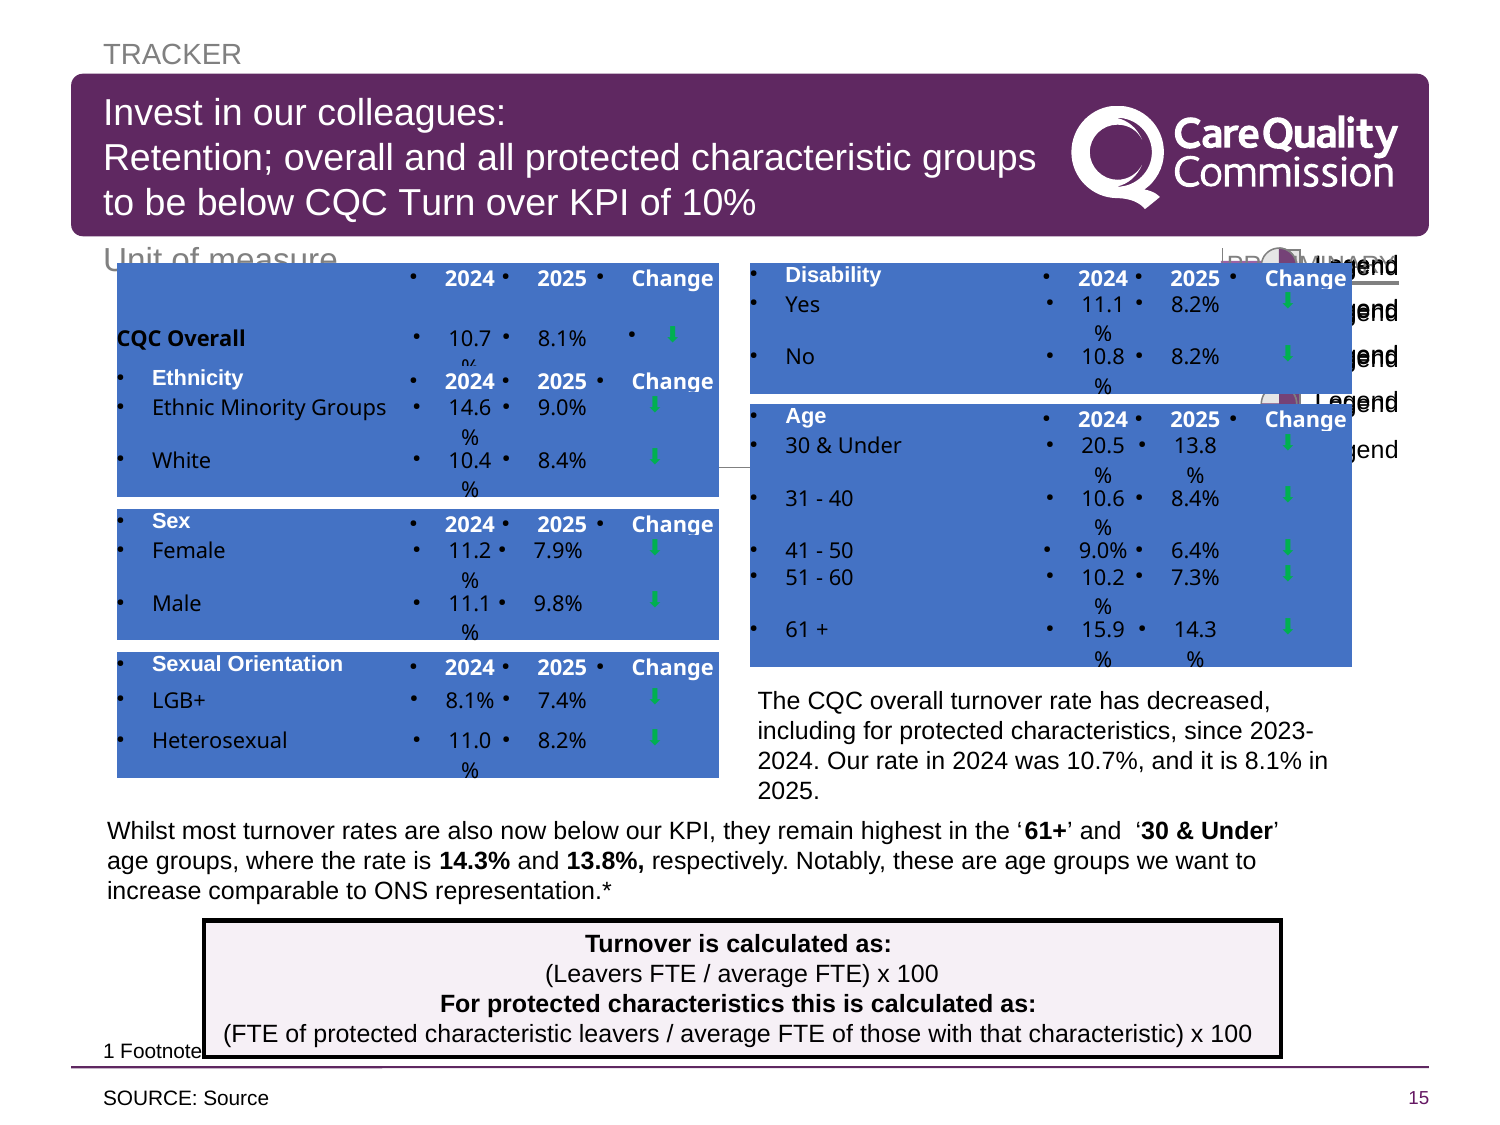

# Invest in our colleagues: Retention; overall and all protected characteristic groups to be below CQC Turn over KPI of 10%
| | 2024 | 2025 | Change |
| --- | --- | --- | --- |
| CQC Overall | 10.7% | 8.1% | ⬇ |
| Disability | 2024 | 2025 | Change |
| --- | --- | --- | --- |
| Yes | 11.1% | 8.2% | ⬇ |
| No | 10.8% | 8.2% | ⬇ |
| Ethnicity | 2024 | 2025 | Change |
| --- | --- | --- | --- |
| Ethnic Minority Groups | 14.6% | 9.0% | ⬇ |
| White | 10.4% | 8.4% | ⬇ |
| Age | 2024 | 2025 | Change |
| --- | --- | --- | --- |
| 30 & Under | 20.5% | 13.8% | ⬇ |
| 31 - 40 | 10.6% | 8.4% | ⬇ |
| 41 - 50 | 9.0% | 6.4% | ⬇ |
| 51 - 60 | 10.2% | 7.3% | ⬇ |
| 61 + | 15.9% | 14.3% | ⬇ |
| Sex | 2024 | 2025 | Change |
| --- | --- | --- | --- |
| Female | 11.2% | 7.9% | ⬇ |
| Male | 11.1% | 9.8% | ⬇ |
| Sexual Orientation | 2024 | 2025 | Change |
| --- | --- | --- | --- |
| LGB+ | 8.1% | 7.4% | ⬇ |
| Heterosexual | 11.0% | 8.2% | ⬇ |
The CQC overall turnover rate has decreased, including for protected characteristics, since 2023- 2024. Our rate in 2024 was 10.7%, and it is 8.1% in 2025.
Whilst most turnover rates are also now below our KPI, they remain highest in the ‘61+’ and ‘30 & Under’ age groups, where the rate is 14.3% and 13.8%, respectively. Notably, these are age groups we want to increase comparable to ONS representation.*
Turnover is calculated as:
(Leavers FTE / average FTE) x 100
For protected characteristics this is calculated as:
(FTE of protected characteristic leavers / average FTE of those with that characteristic) x 100